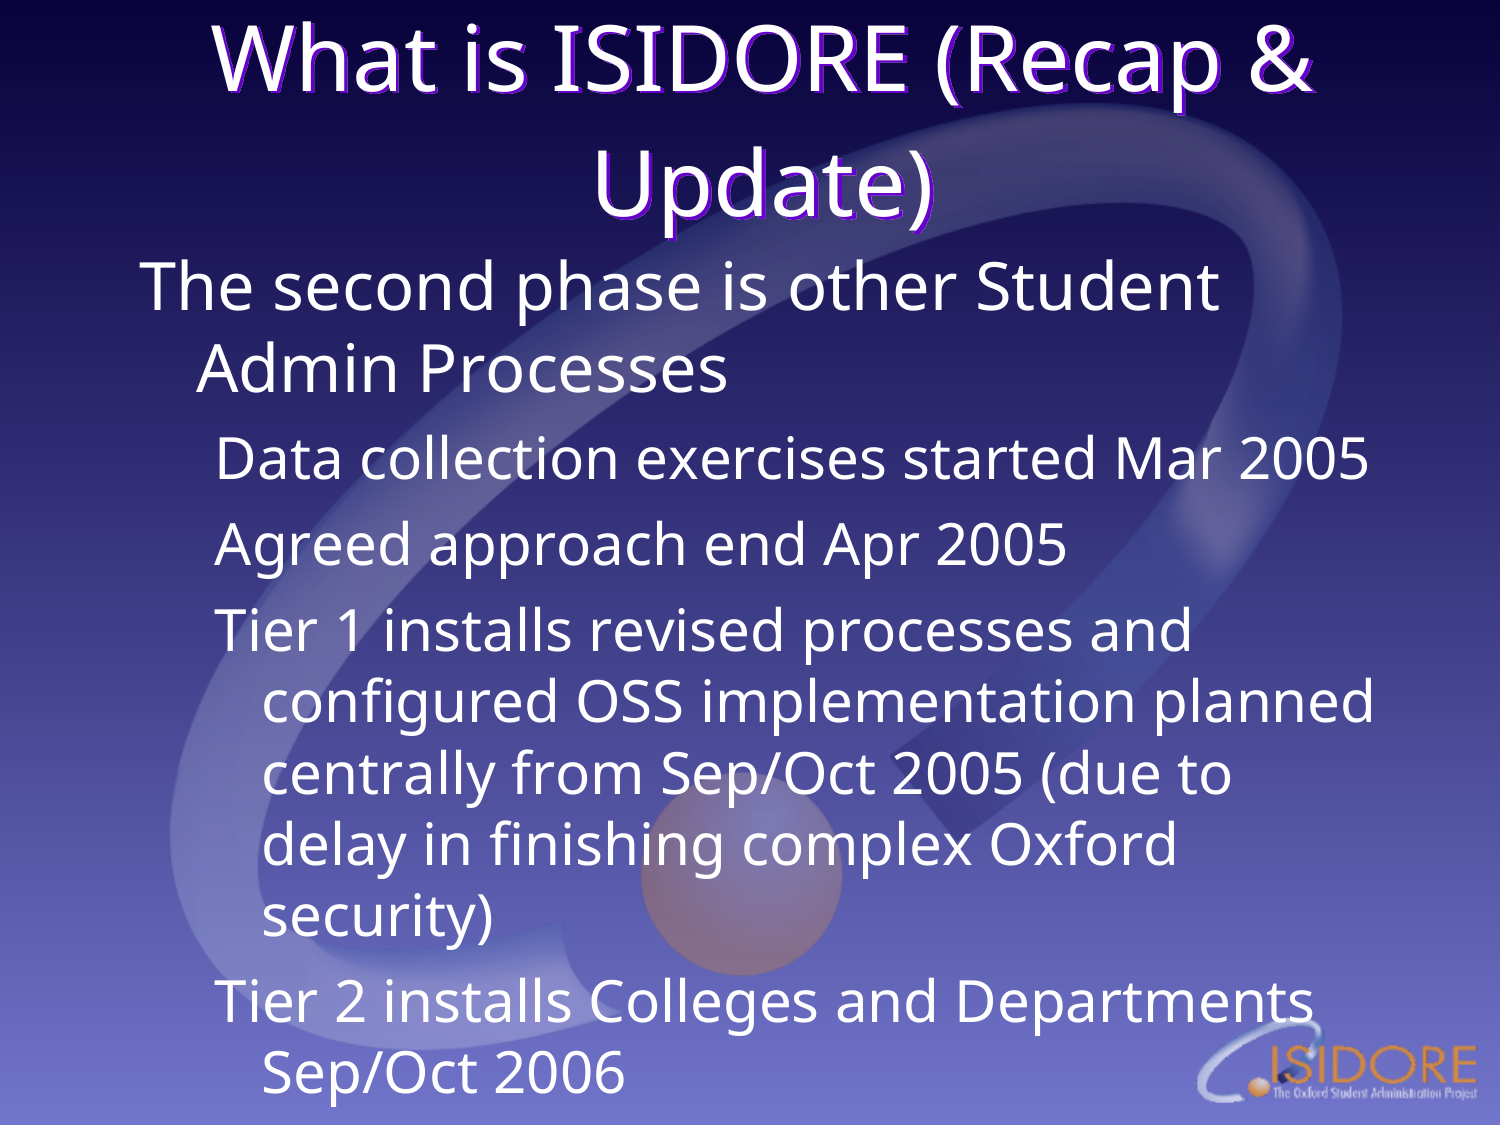

# What is ISIDORE (Recap & Update)
The second phase is other Student Admin Processes
Data collection exercises started Mar 2005
Agreed approach end Apr 2005
Tier 1 installs revised processes and configured OSS implementation planned centrally from Sep/Oct 2005 (due to delay in finishing complex Oxford security)
Tier 2 installs Colleges and Departments Sep/Oct 2006